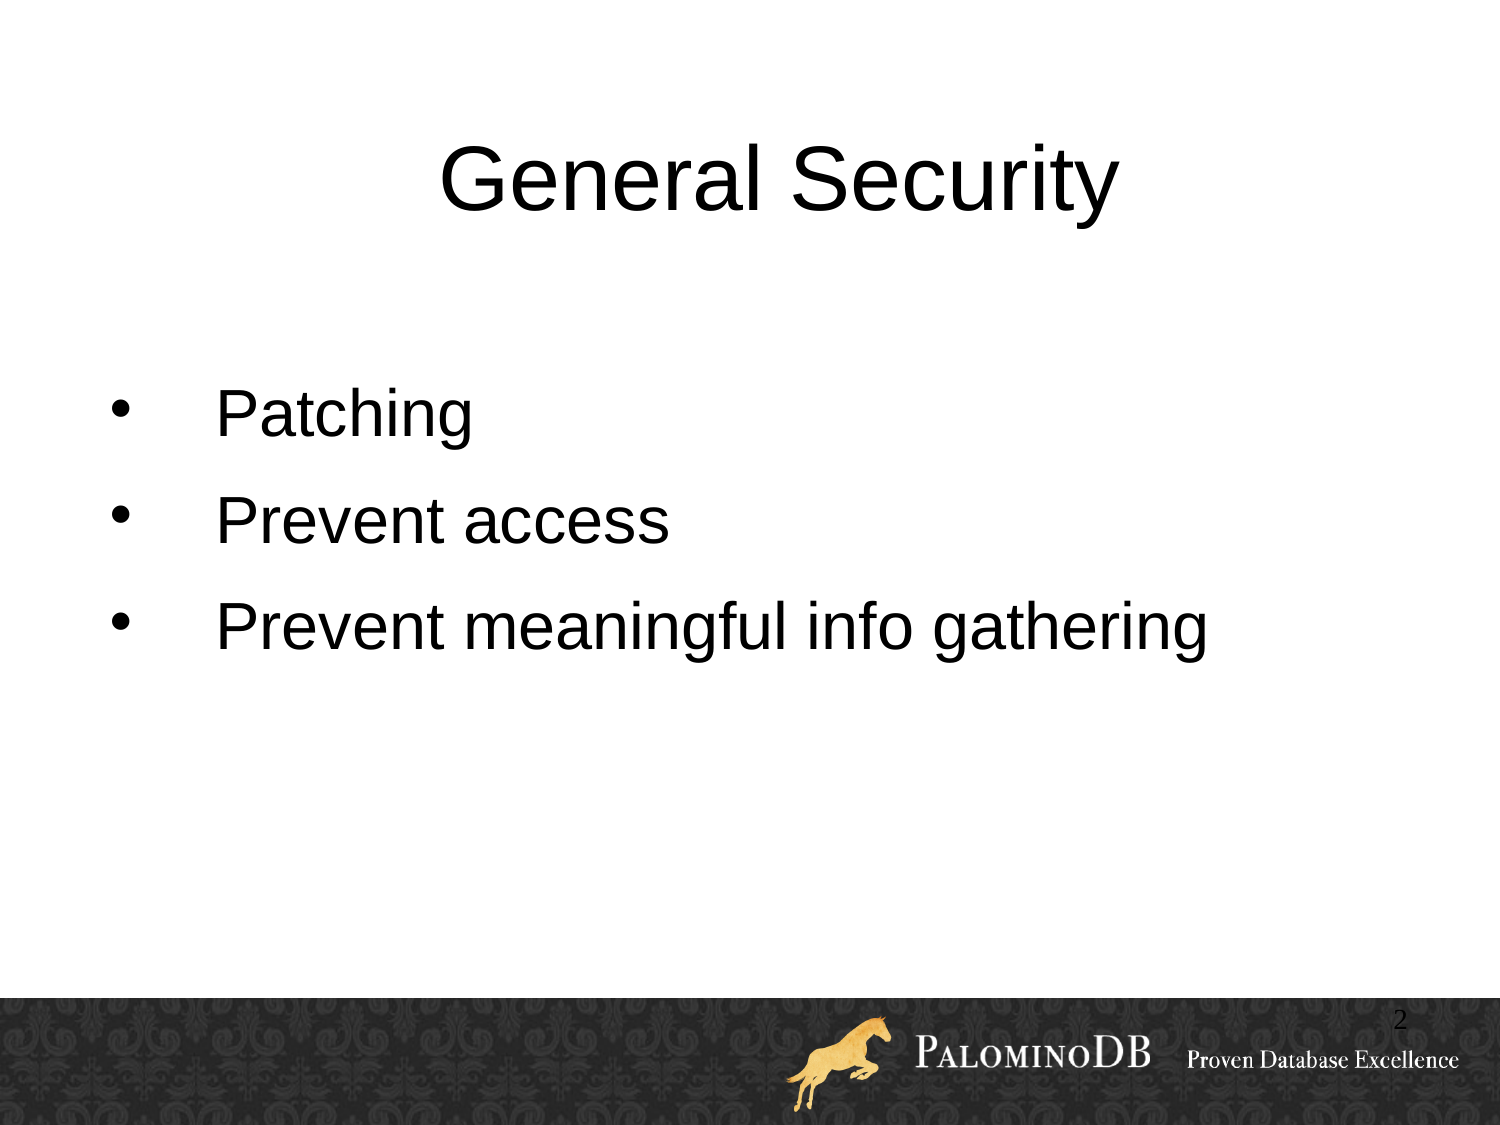

# General Security
Patching
Prevent access
Prevent meaningful info gathering